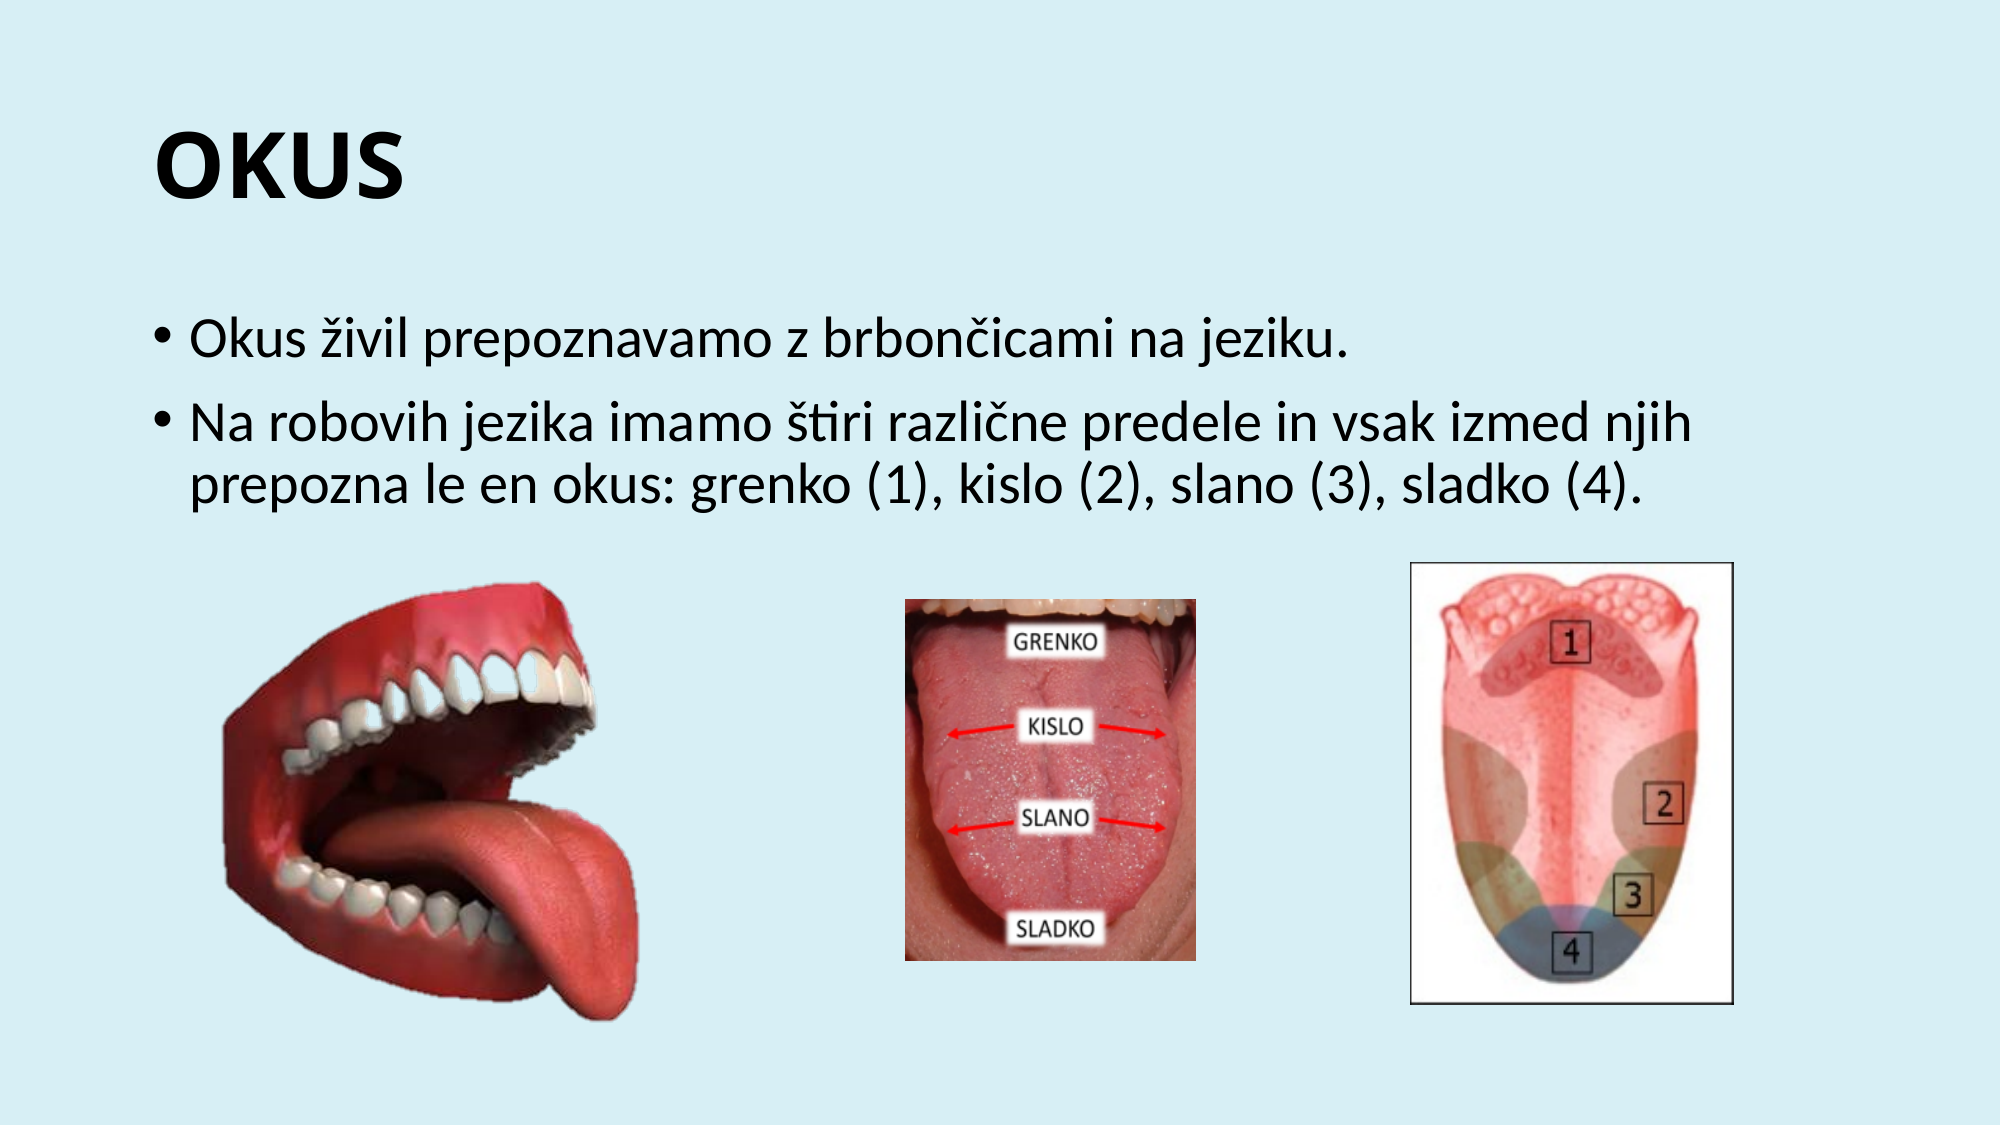

# OKUS
Okus živil prepoznavamo z brbončicami na jeziku.
Na robovih jezika imamo štiri različne predele in vsak izmed njih prepozna le en okus: grenko (1), kislo (2), slano (3), sladko (4).